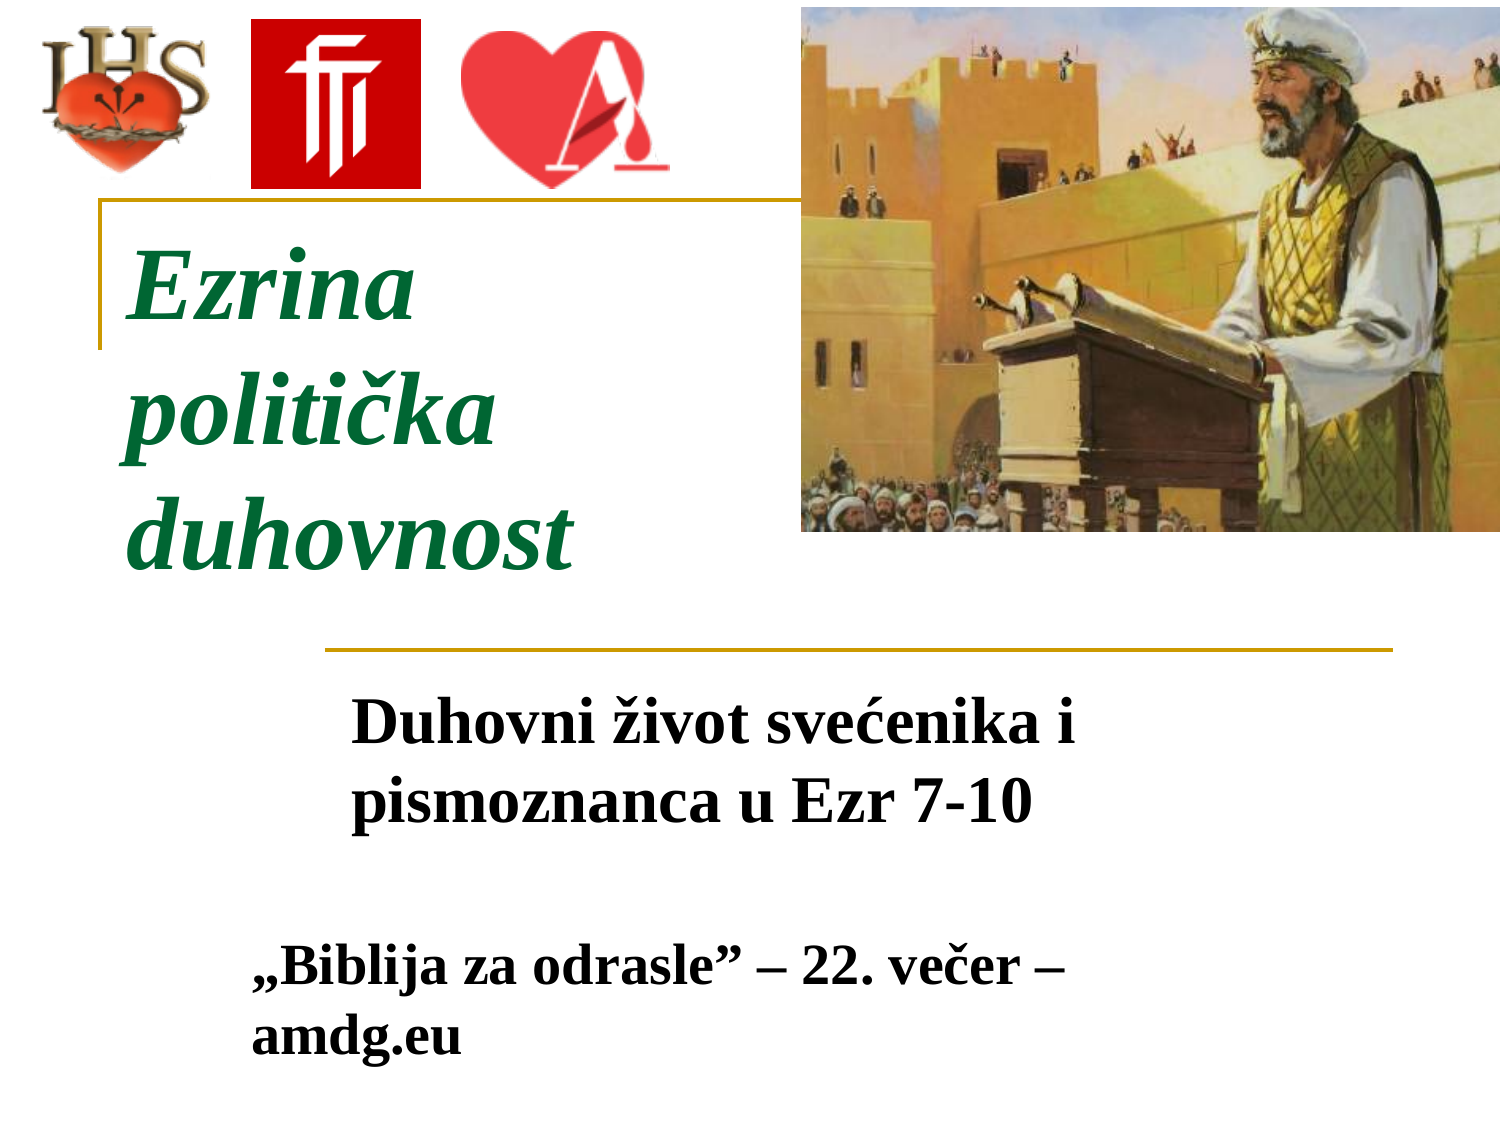

# Ezrina politička duhovnost
Duhovni život svećenika i pismoznanca u Ezr 7-10
„Biblija za odrasle” – 22. večer – amdg.eu